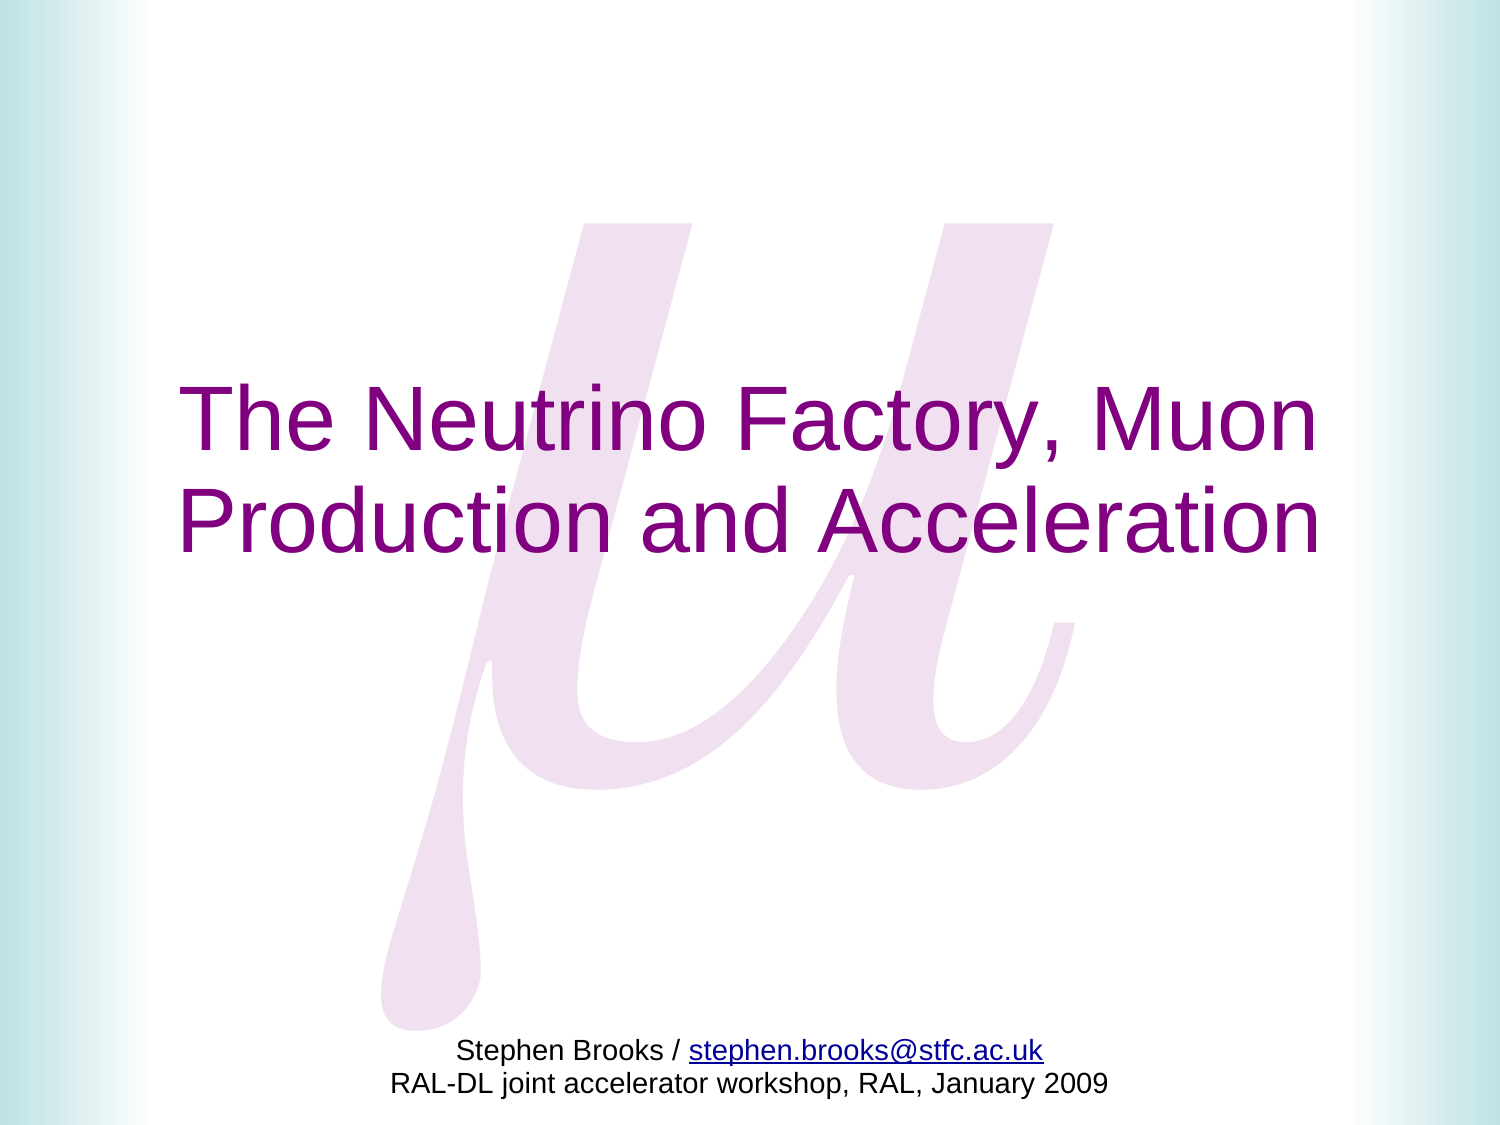

# The Neutrino Factory, Muon Production and Acceleration